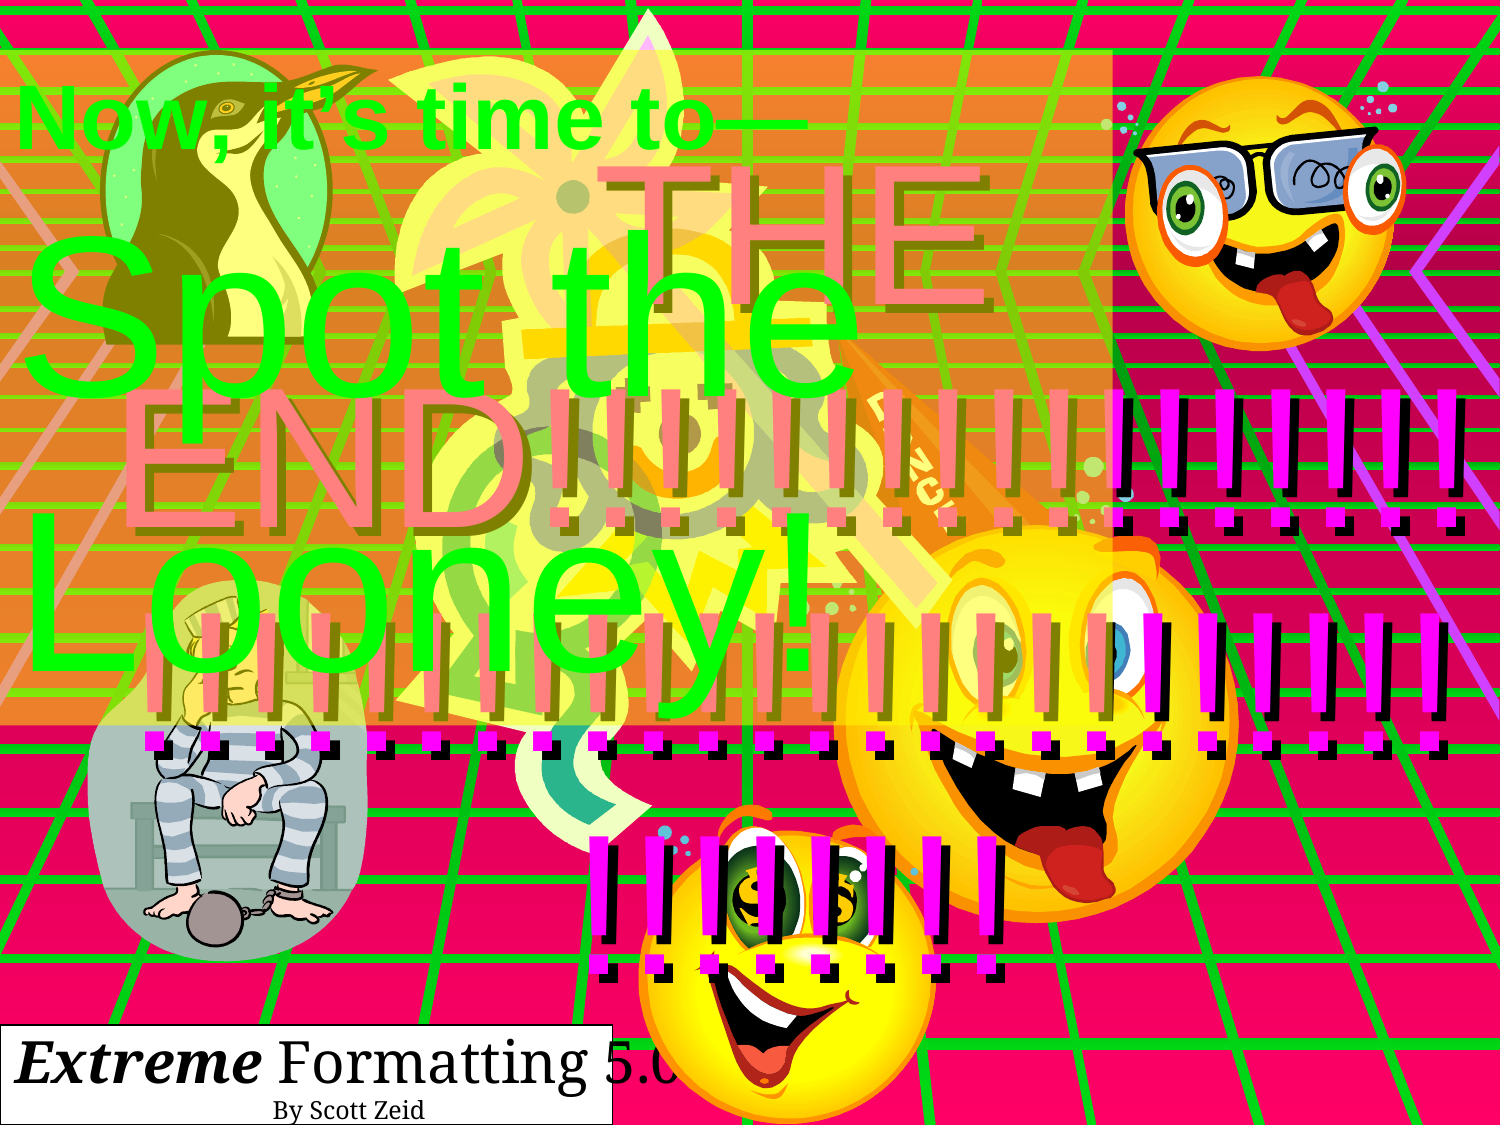

# THE END!!!!!!!!!!!!!!!!!!!!!!!!!!!!!!!!!!!!!!!!!!!!!!!!!
Now, it’s time to—
Spot the Looney!